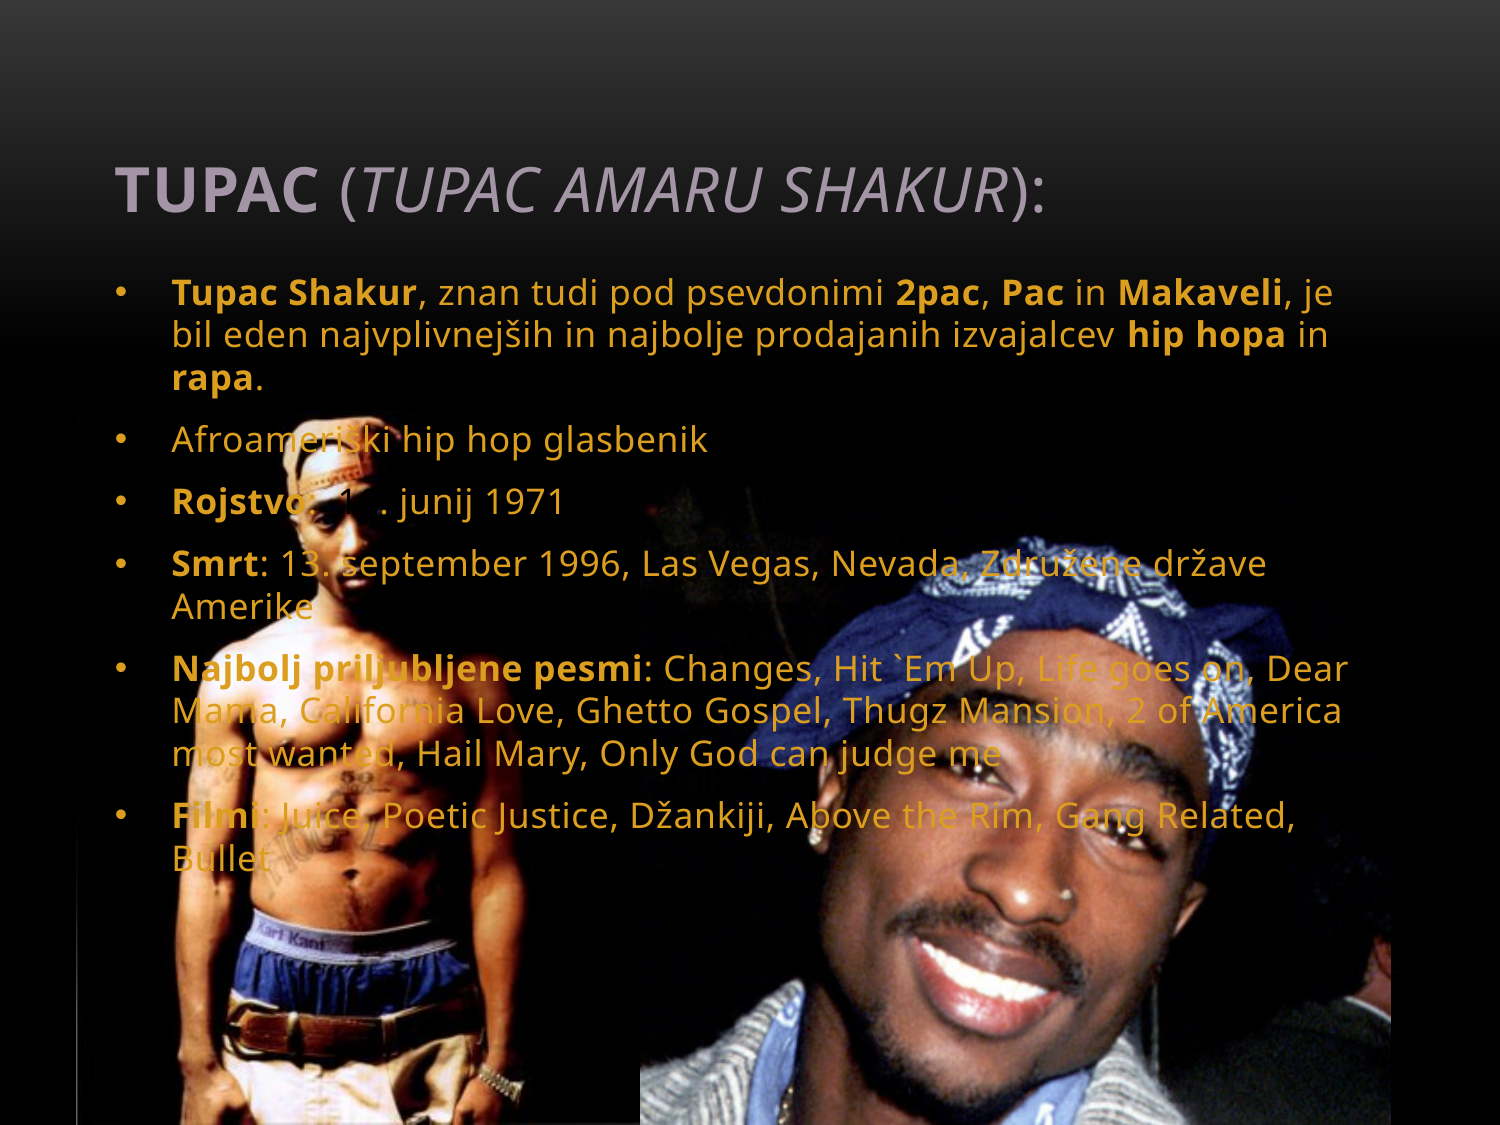

# TUPAC (TUPAC AMARU SHAKUR):
Tupac Shakur, znan tudi pod psevdonimi 2pac, Pac in Makaveli, je bil eden najvplivnejših in najbolje prodajanih izvajalcev hip hopa in rapa.
Afroameriški hip hop glasbenik
Rojstvo: 16. junij 1971
Smrt: 13. september 1996, Las Vegas, Nevada, Združene države Amerike
Najbolj priljubljene pesmi: Changes, Hit `Em Up, Life goes on, Dear Mama, California Love, Ghetto Gospel, Thugz Mansion, 2 of America most wanted, Hail Mary, Only God can judge me
Filmi: Juice, Poetic Justice, Džankiji, Above the Rim, Gang Related, Bullet